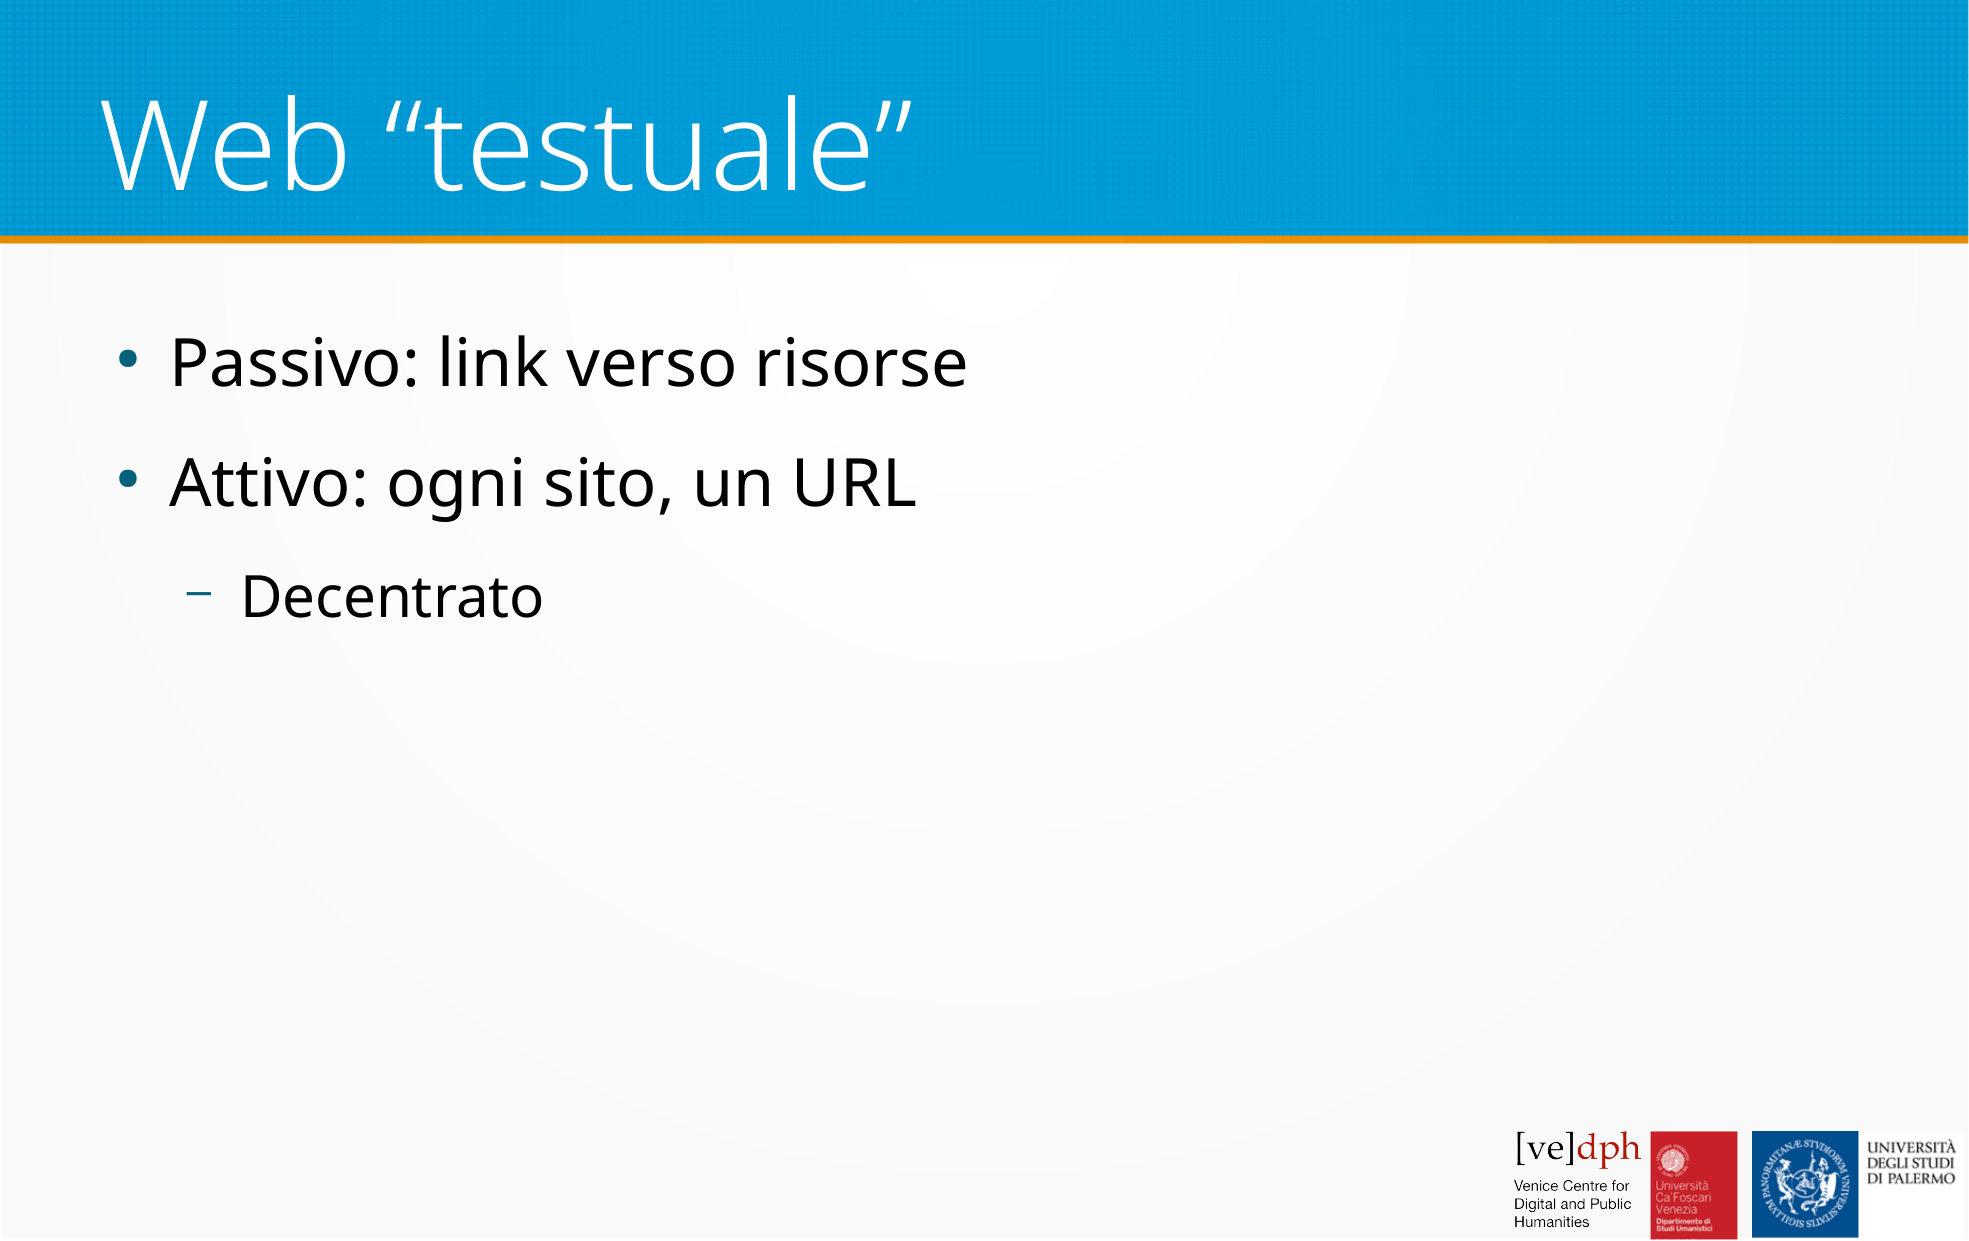

# Web “testuale”
Passivo: link verso risorse
Attivo: ogni sito, un URL
Decentrato